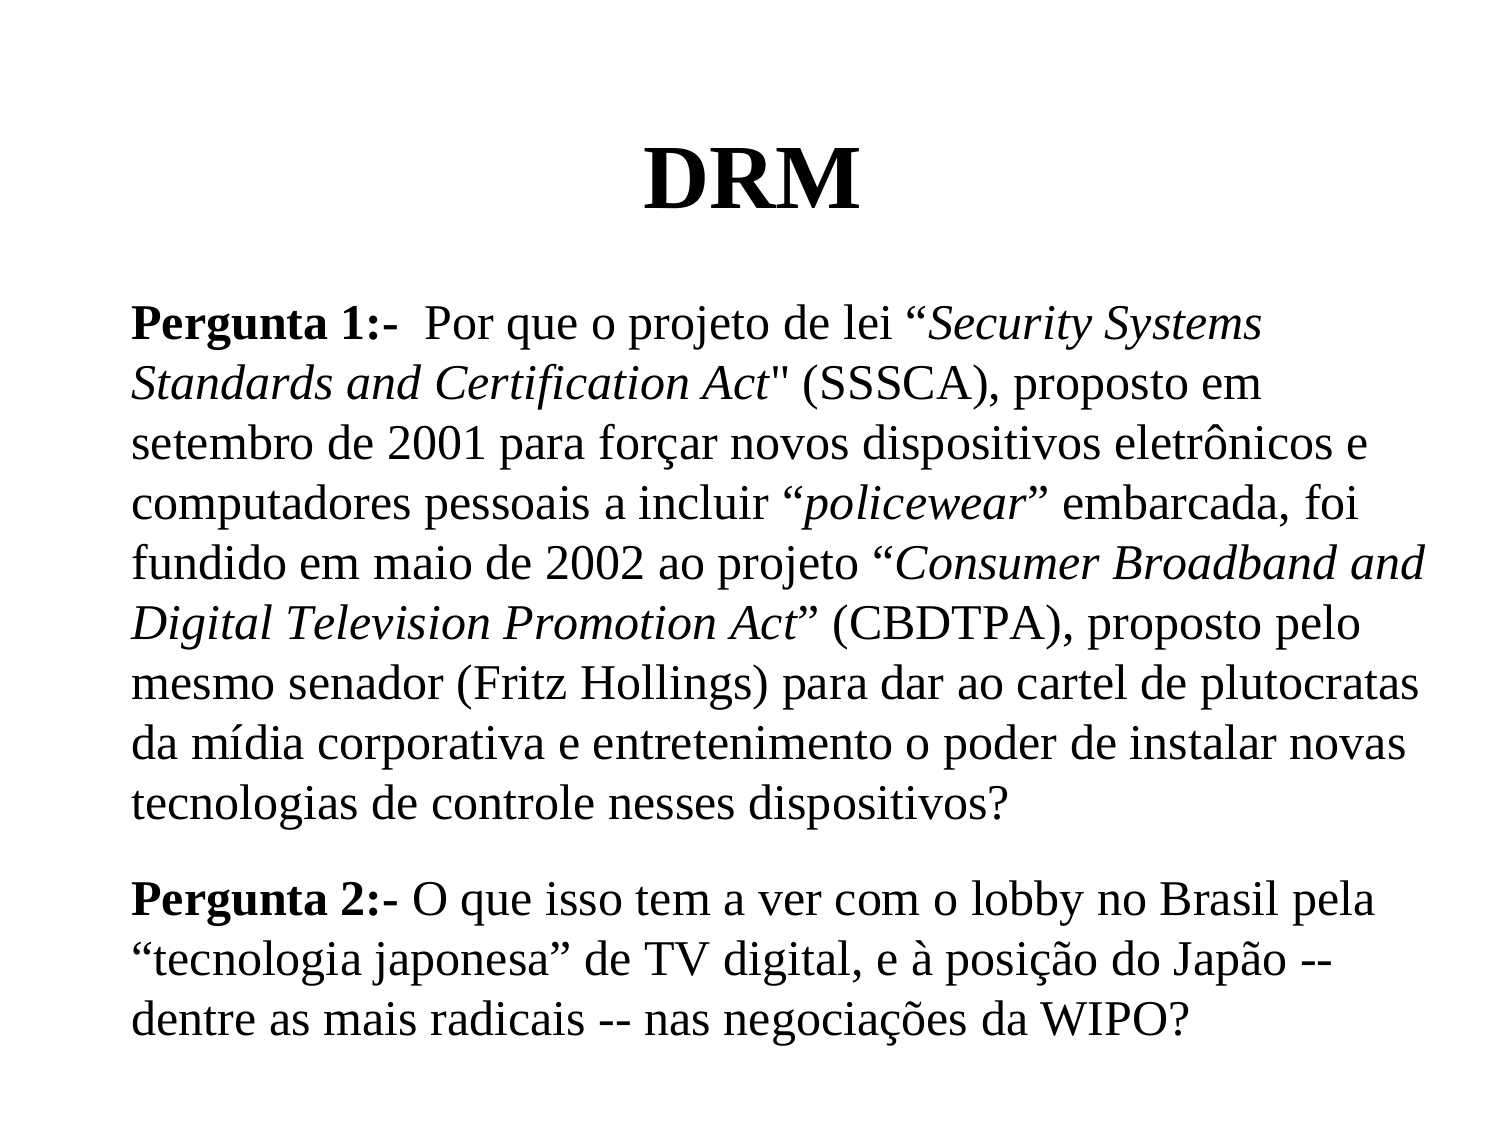

# DRM
Pergunta 1:- Por que o projeto de lei “Security Systems Standards and Certification Act" (SSSCA), proposto em setembro de 2001 para forçar novos dispositivos eletrônicos e computadores pessoais a incluir “policewear” embarcada, foi fundido em maio de 2002 ao projeto “Consumer Broadband and Digital Television Promotion Act” (CBDTPA), proposto pelo mesmo senador (Fritz Hollings) para dar ao cartel de plutocratas da mídia corporativa e entretenimento o poder de instalar novas tecnologias de controle nesses dispositivos?
Pergunta 2:- O que isso tem a ver com o lobby no Brasil pela “tecnologia japonesa” de TV digital, e à posição do Japão -- dentre as mais radicais -- nas negociações da WIPO?